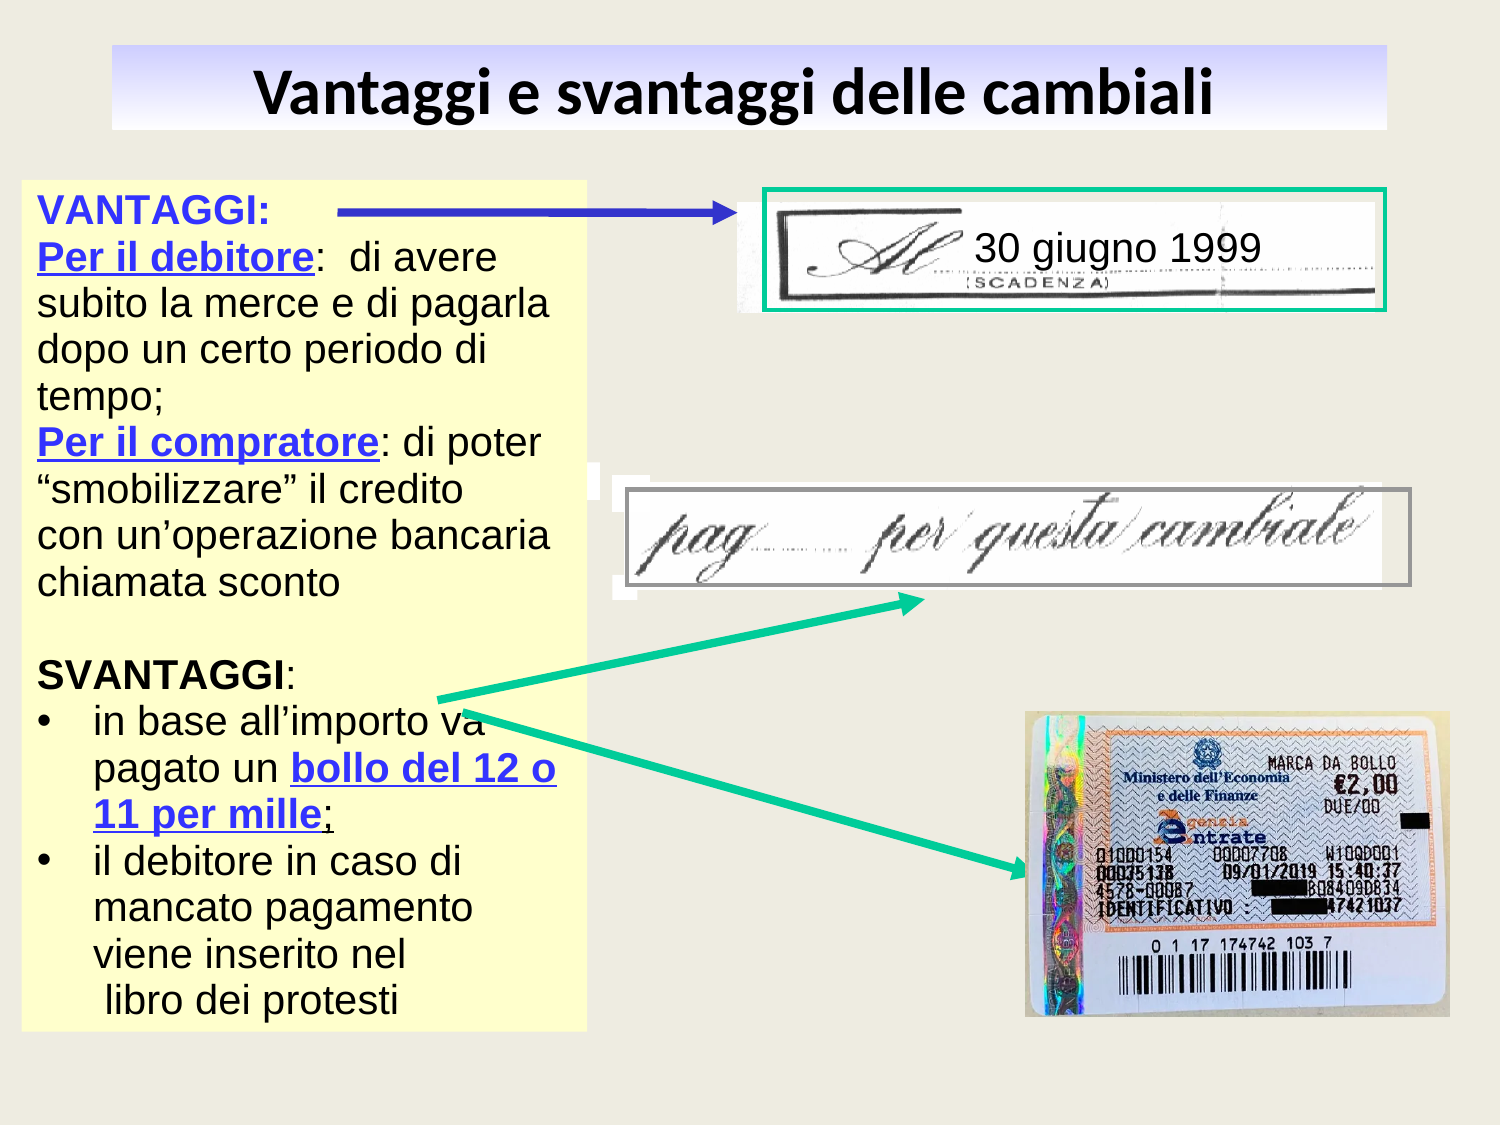

# Vantaggi e svantaggi delle cambiali
VANTAGGI:
Per il debitore: di avere subito la merce e di pagarla dopo un certo periodo di tempo;
Per il compratore: di poter
“smobilizzare” il credito
con un’operazione bancaria
chiamata sconto
SVANTAGGI:
in base all’importo va pagato un bollo del 12 o 11 per mille;
il debitore in caso di mancato pagamento viene inserito nel libro dei protesti
30 giugno 1999